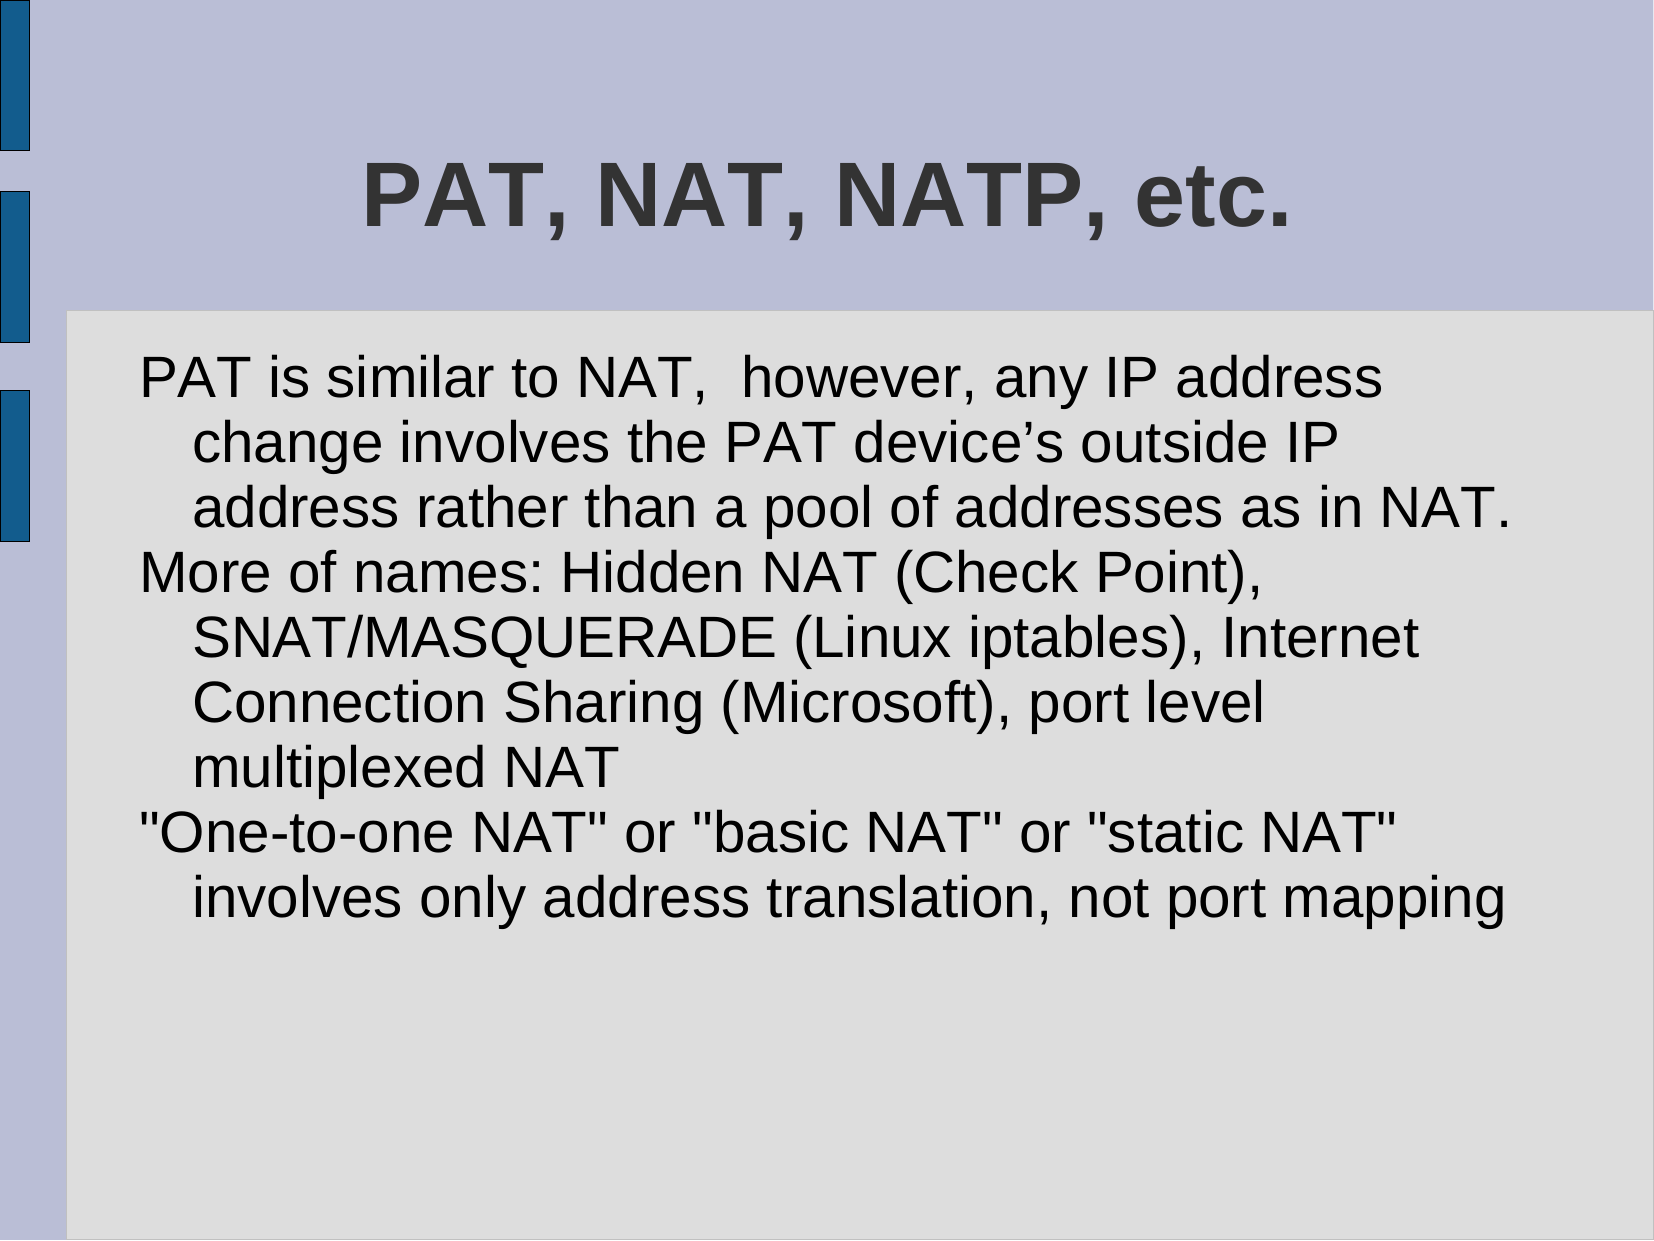

# PAT, NAT, NATP, etc.
PAT is similar to NAT, however, any IP address change involves the PAT device’s outside IP address rather than a pool of addresses as in NAT.
More of names: Hidden NAT (Check Point), SNAT/MASQUERADE (Linux iptables), Internet Connection Sharing (Microsoft), port level multiplexed NAT
"One-to-one NAT" or "basic NAT" or "static NAT" involves only address translation, not port mapping